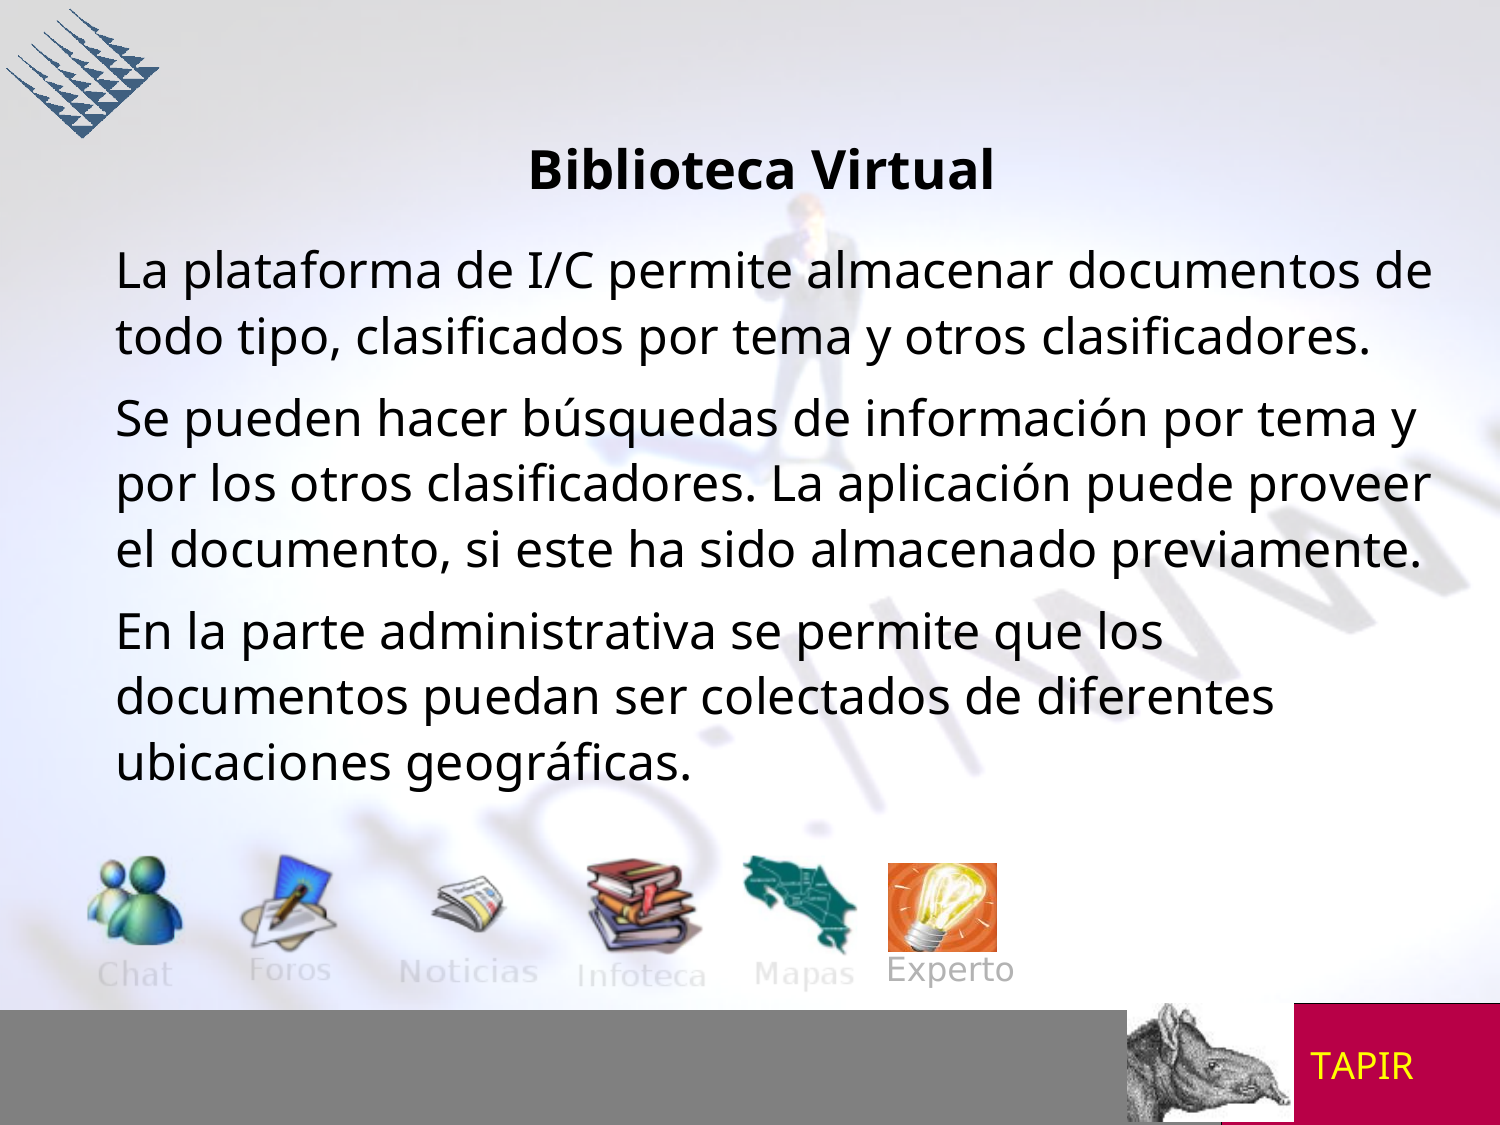

# Biblioteca Virtual
La plataforma de I/C permite almacenar documentos de todo tipo, clasificados por tema y otros clasificadores.
Se pueden hacer búsquedas de información por tema y por los otros clasificadores. La aplicación puede proveer el documento, si este ha sido almacenado previamente.
En la parte administrativa se permite que los documentos puedan ser colectados de diferentes ubicaciones geográficas.
Experto
TAPIR